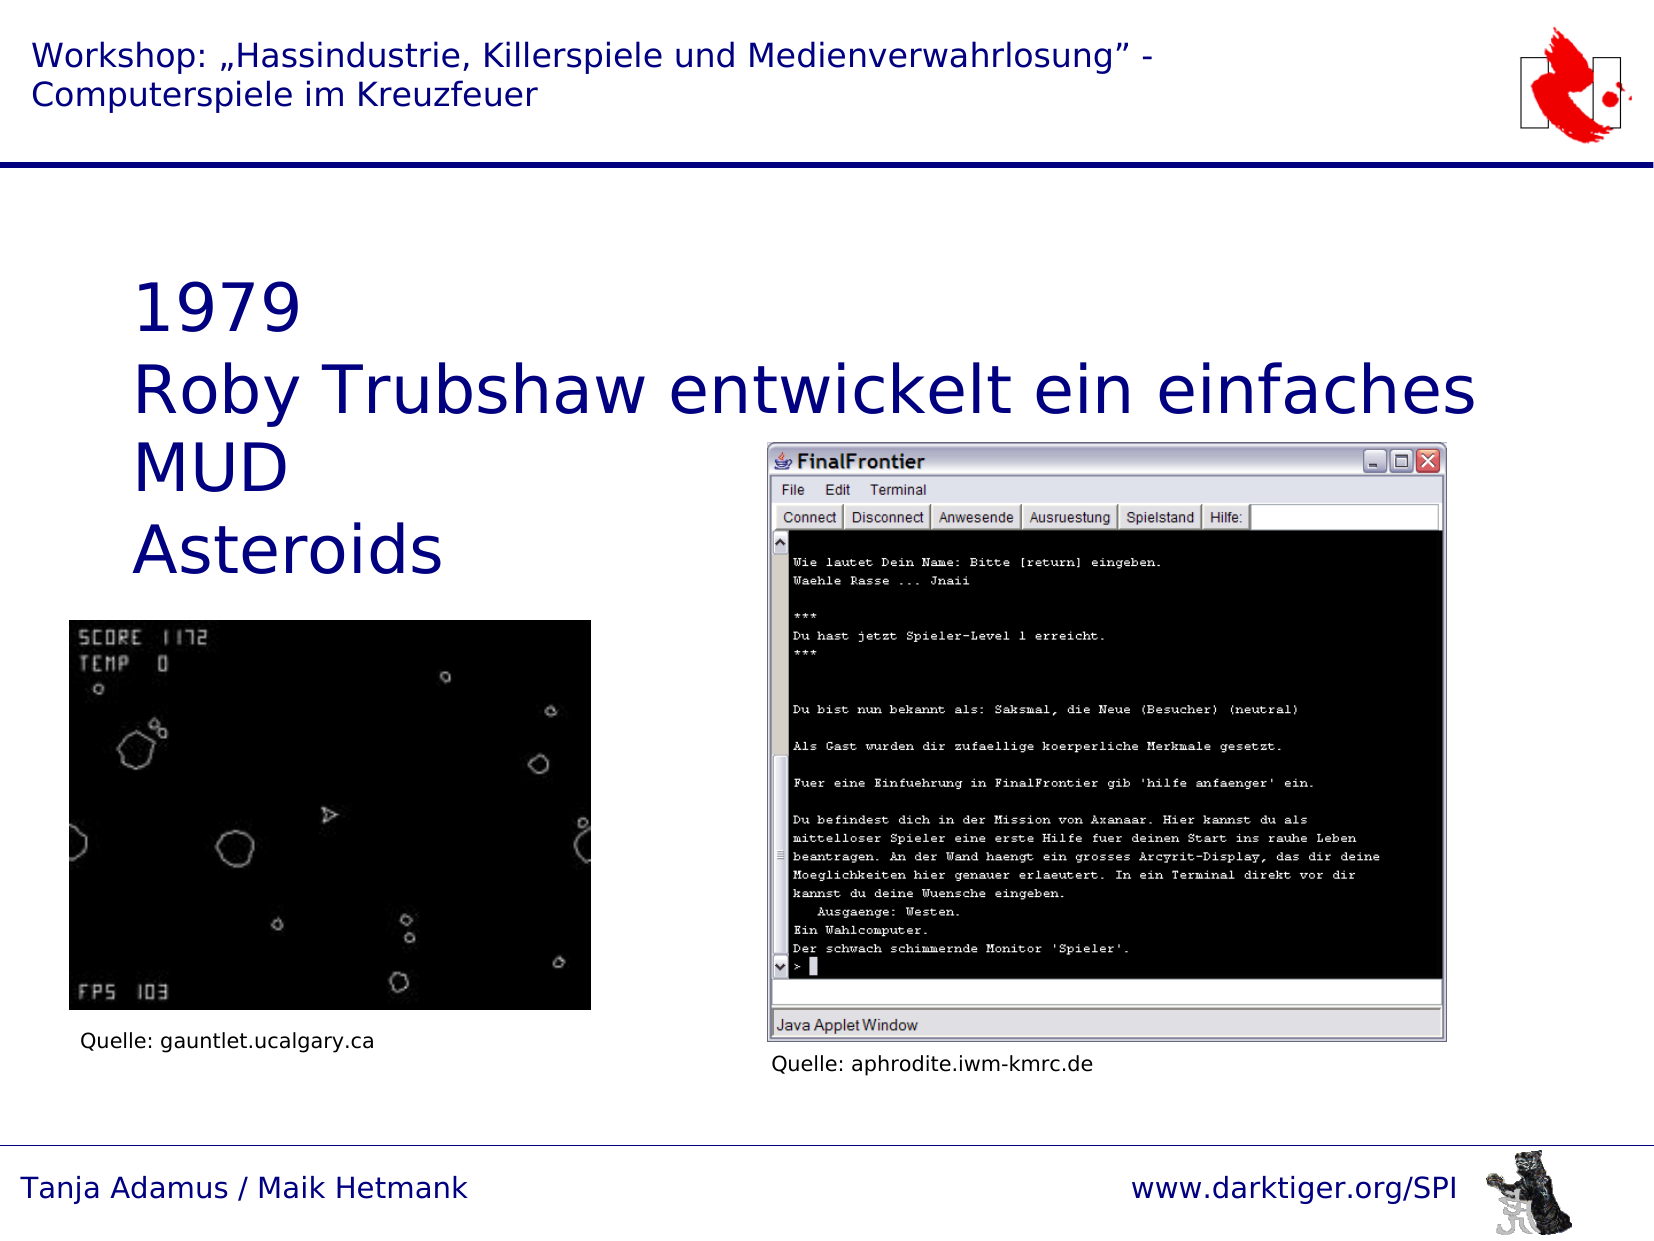

Workshop: „Hassindustrie, Killerspiele und Medienverwahrlosung” - Computerspiele im Kreuzfeuer
1979
Roby Trubshaw entwickelt ein einfaches MUD
Asteroids
Quelle: gauntlet.ucalgary.ca
Quelle: aphrodite.iwm-kmrc.de